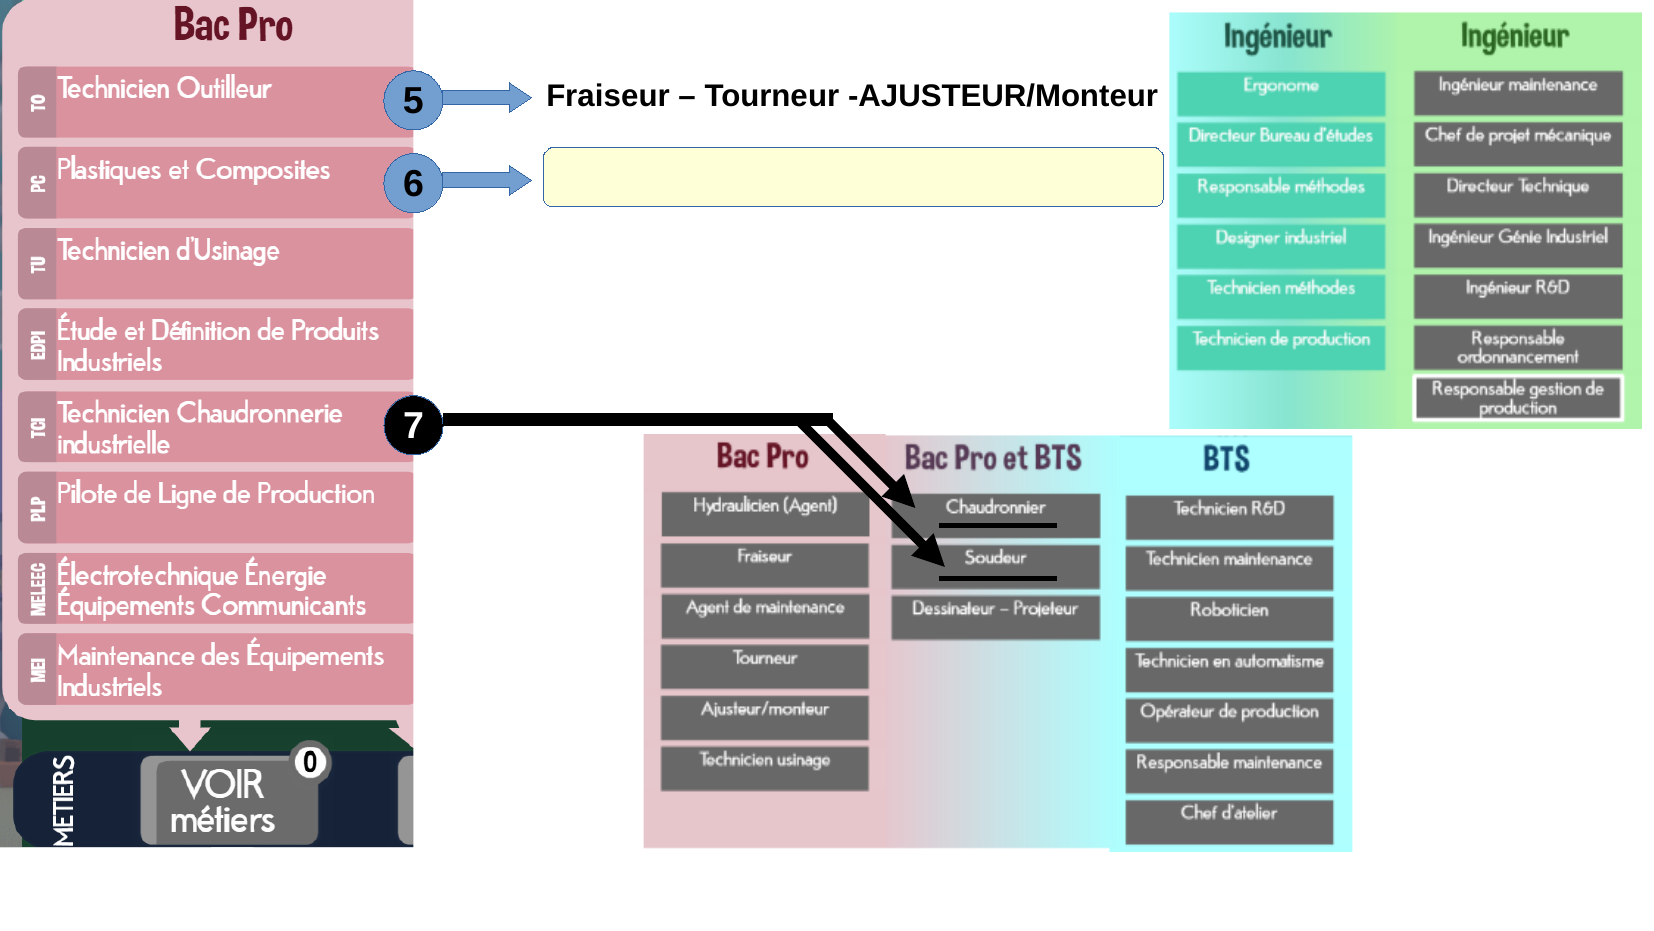

5
Fraiseur – Tourneur -AJUSTEUR/Monteur
6
7